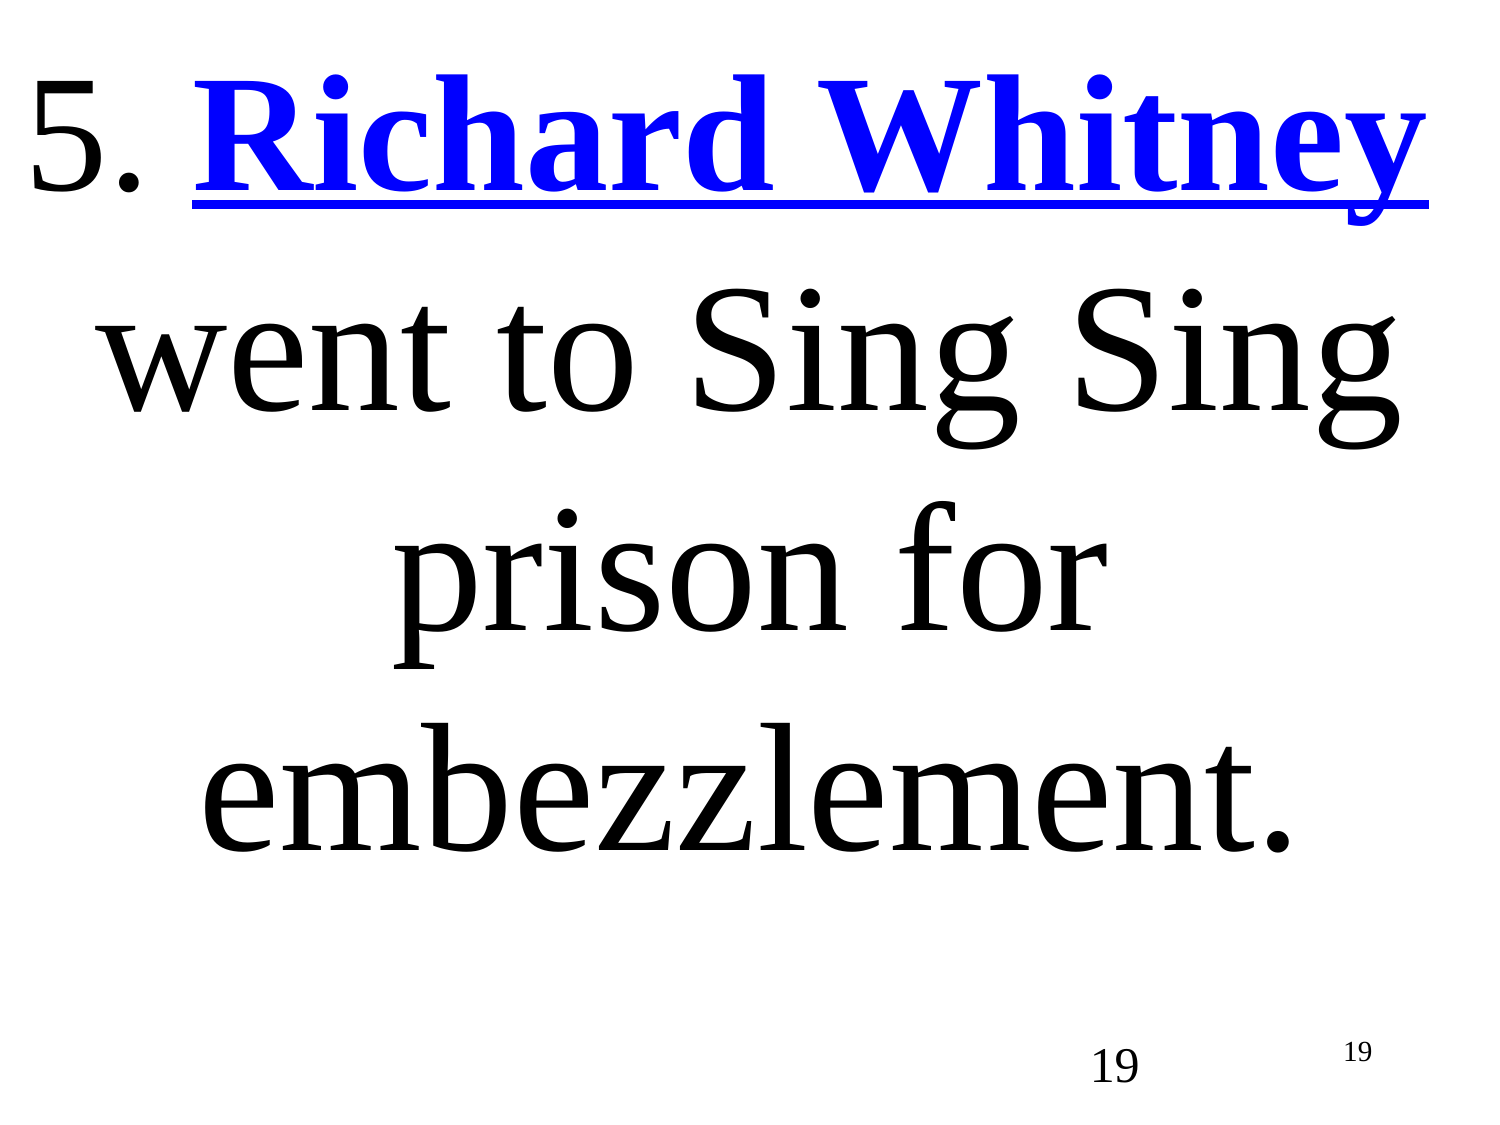

5. Richard Whitney
went to Sing Sing prison for embezzlement.
19